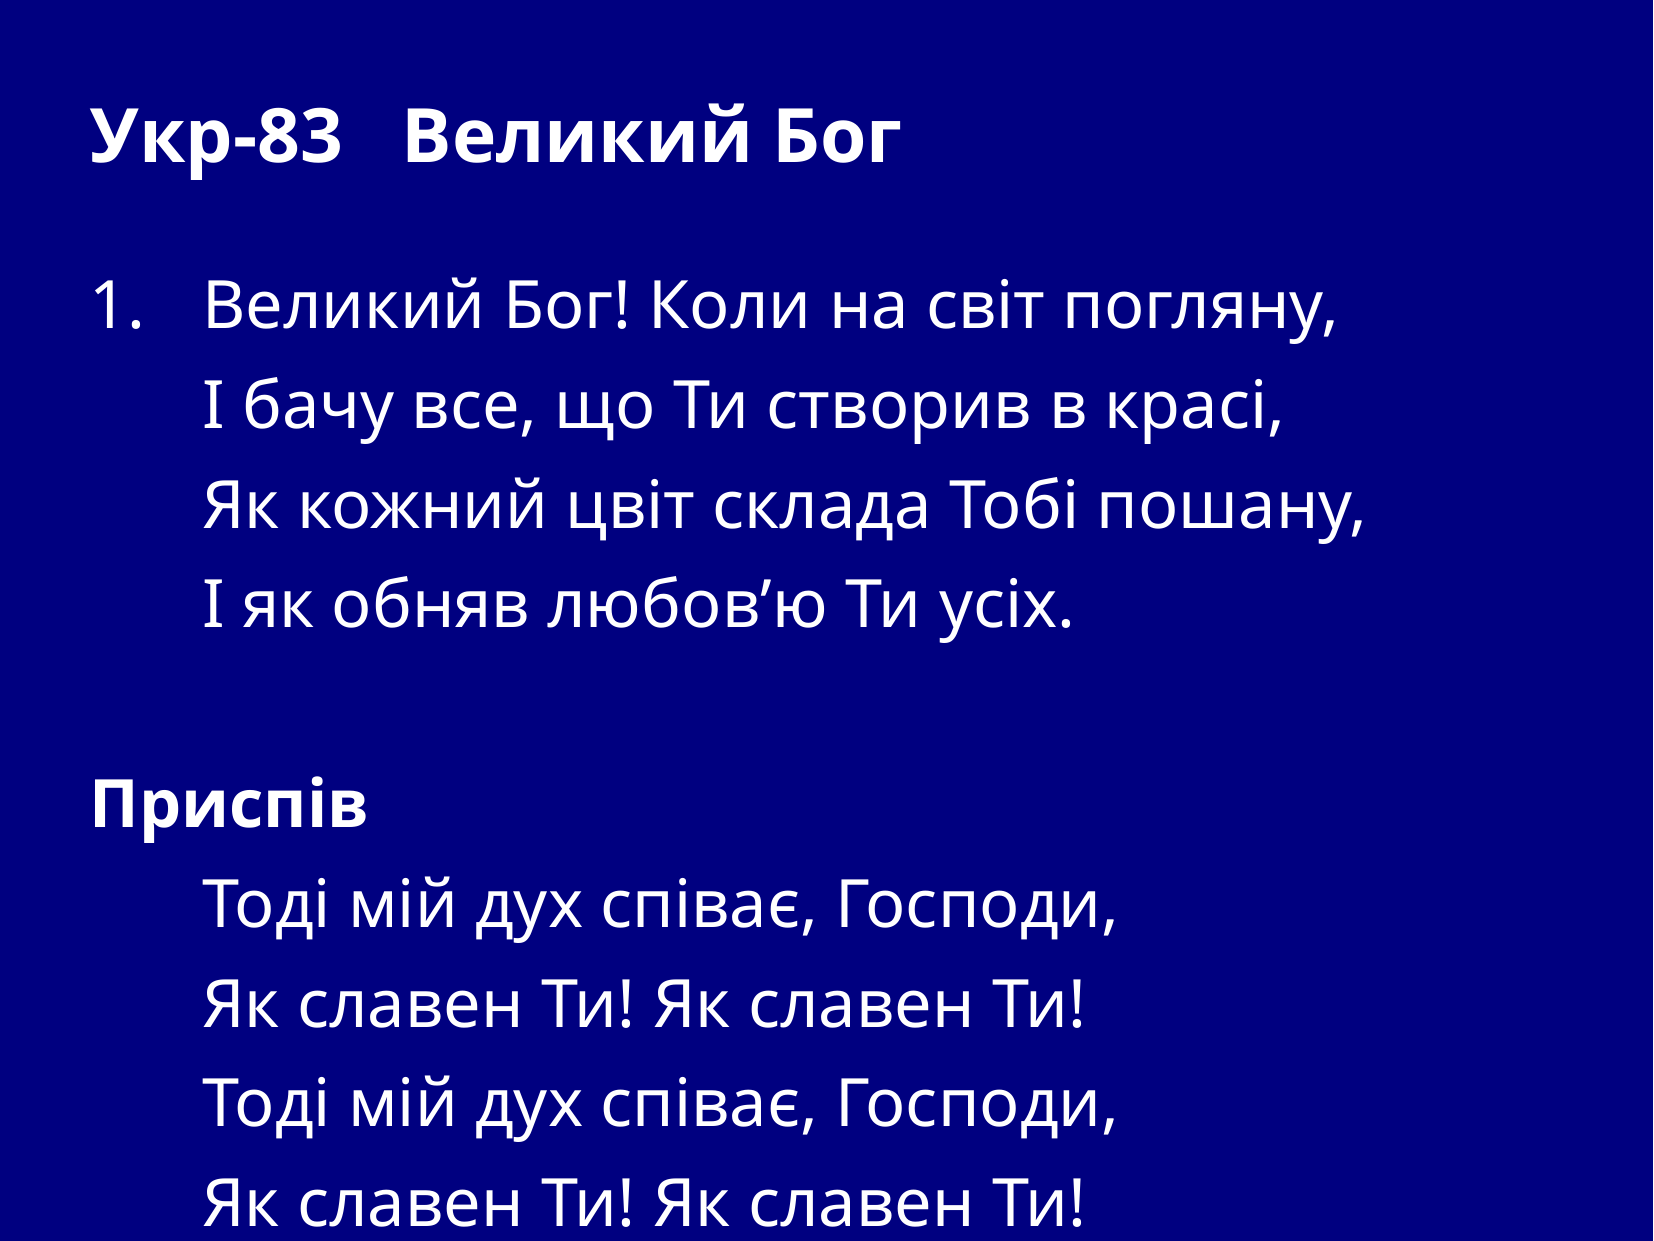

Укр-83 Великий Бог
1.	Великий Бог! Коли на світ погляну,
	І бачу все, що Ти створив в красі,
	Як кожний цвіт склада Тобі пошану,
	І як обняв любов’ю Ти усіх.
Приспів
	Тоді мій дух співає, Господи,
	Як славен Ти! Як славен Ти!
	Тоді мій дух співає, Господи,
	Як славен Ти! Як славен Ти!